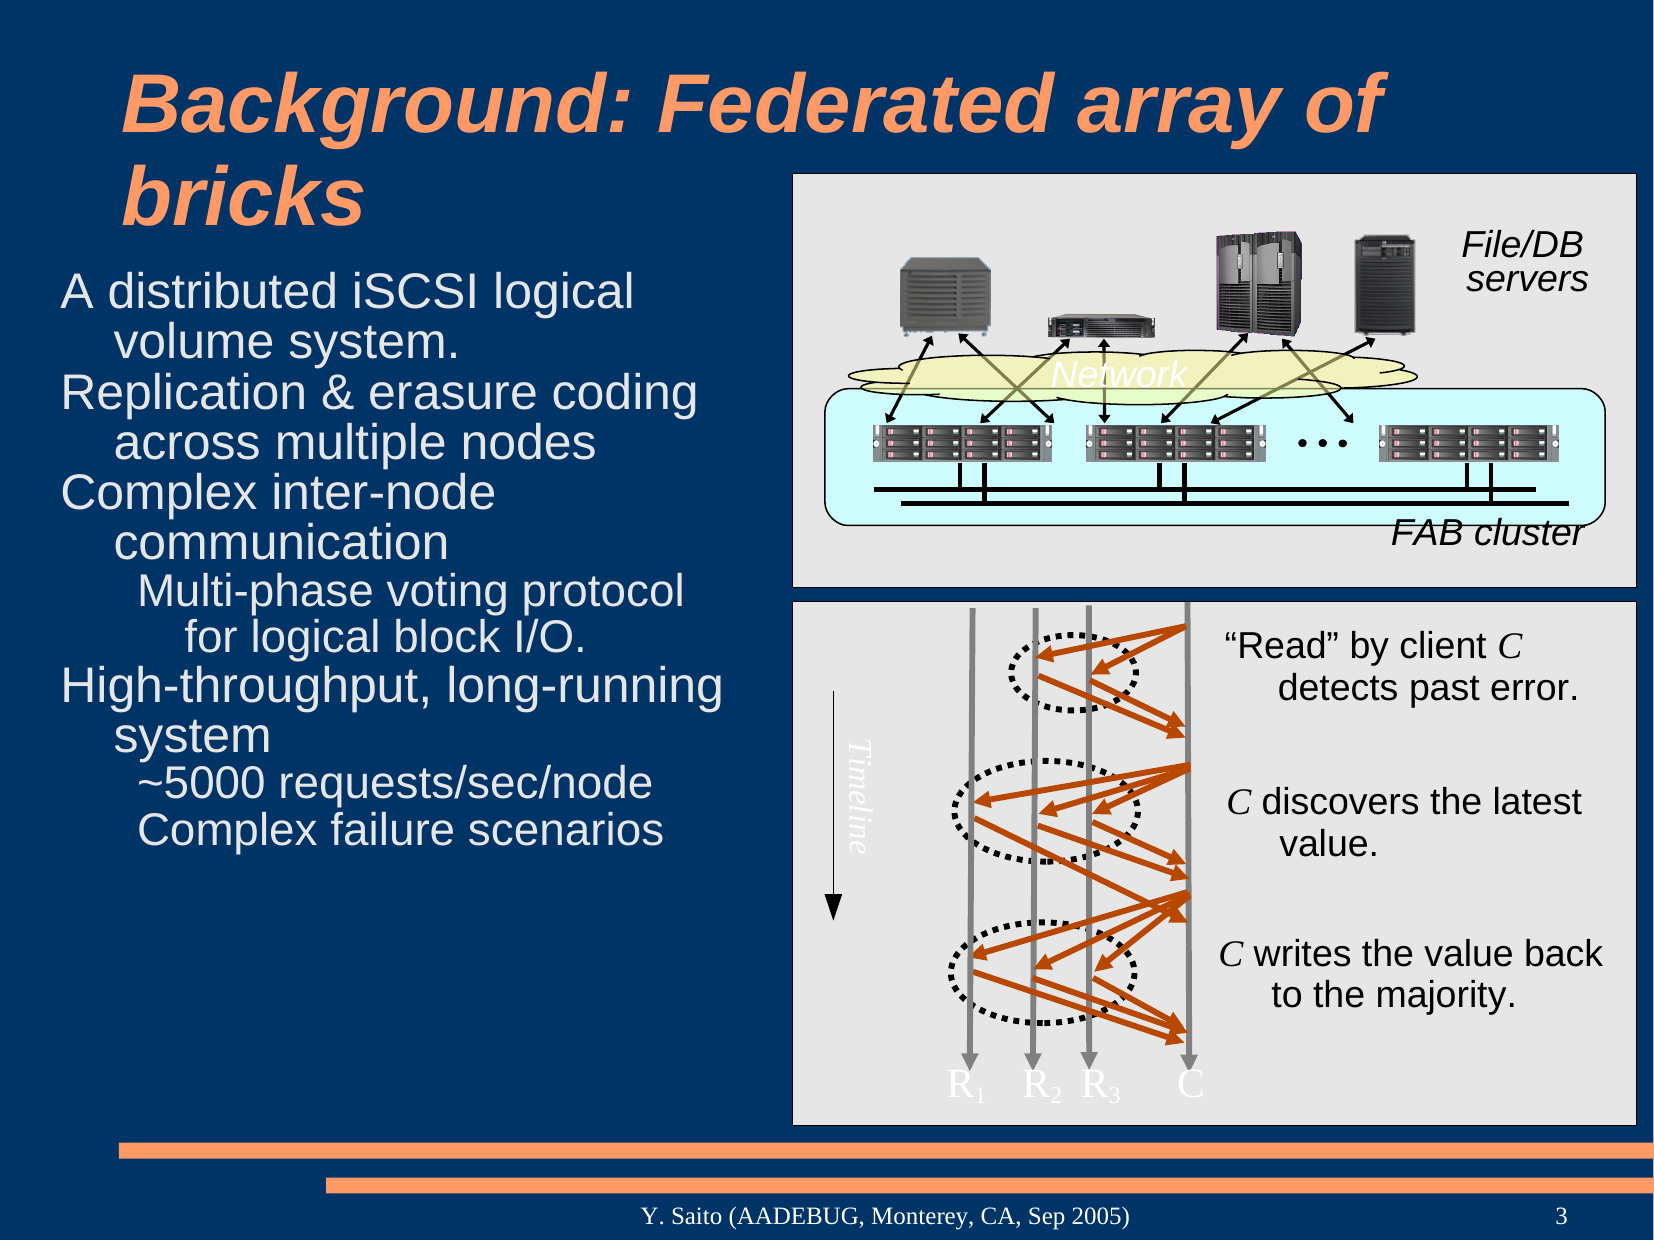

# Background: Federated array of bricks
File/DB
servers
A distributed iSCSI logical volume system.
Replication & erasure coding across multiple nodes
Complex inter-node communication
Multi-phase voting protocol for logical block I/O.
High-throughput, long-running system
~5000 requests/sec/node
Complex failure scenarios
Network
FAB cluster
“Read” by client C detects past error.
Timeline
C discovers the latest value.
C writes the value back to the majority.
R1
R2
R3
C